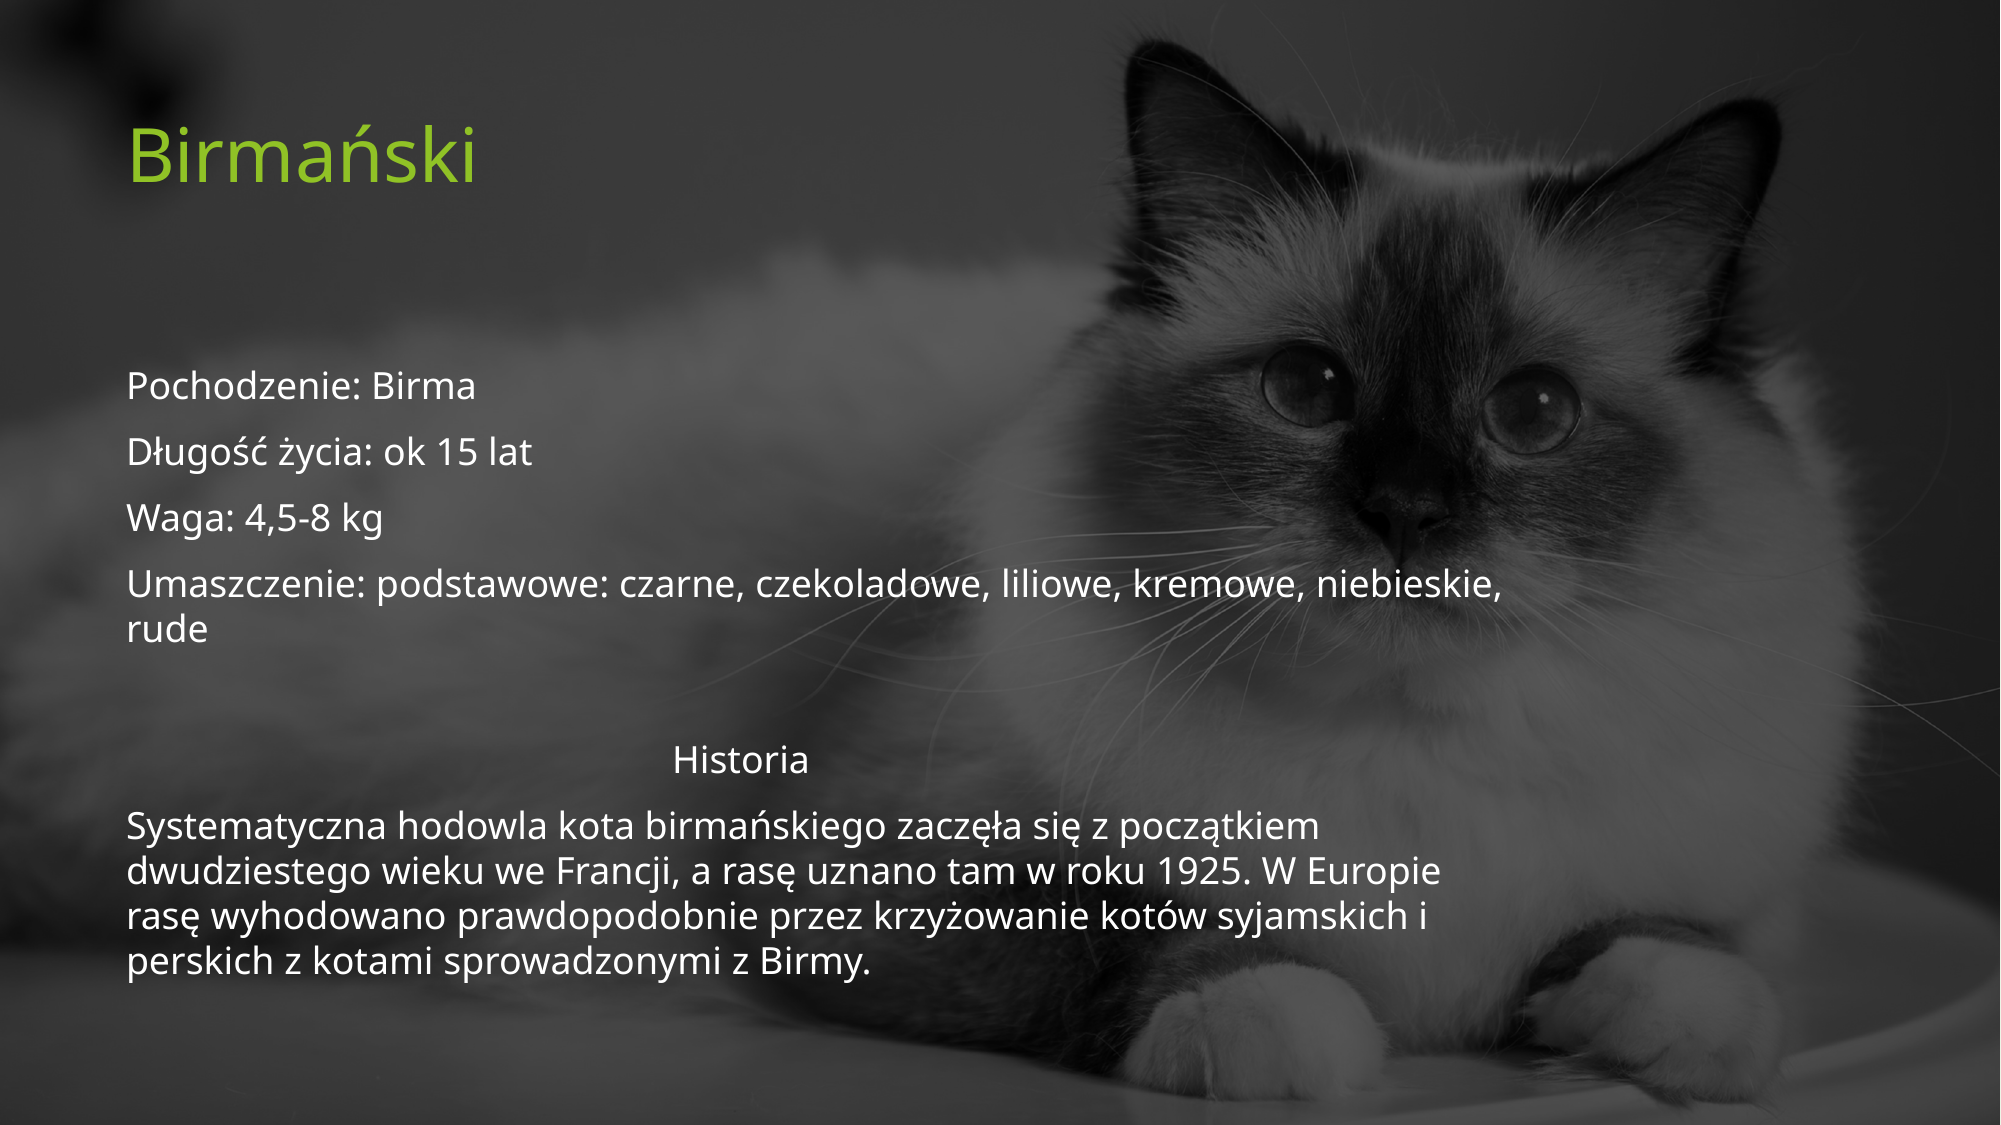

# Birmański
Pochodzenie: Birma
Długość życia: ok 15 lat
Waga: 4,5-8 kg
Umaszczenie: podstawowe: czarne, czekoladowe, liliowe, kremowe, niebieskie, rude
 Historia
Systematyczna hodowla kota birmańskiego zaczęła się z początkiem dwudziestego wieku we Francji, a rasę uznano tam w roku 1925. W Europie rasę wyhodowano prawdopodobnie przez krzyżowanie kotów syjamskich i perskich z kotami sprowadzonymi z Birmy.